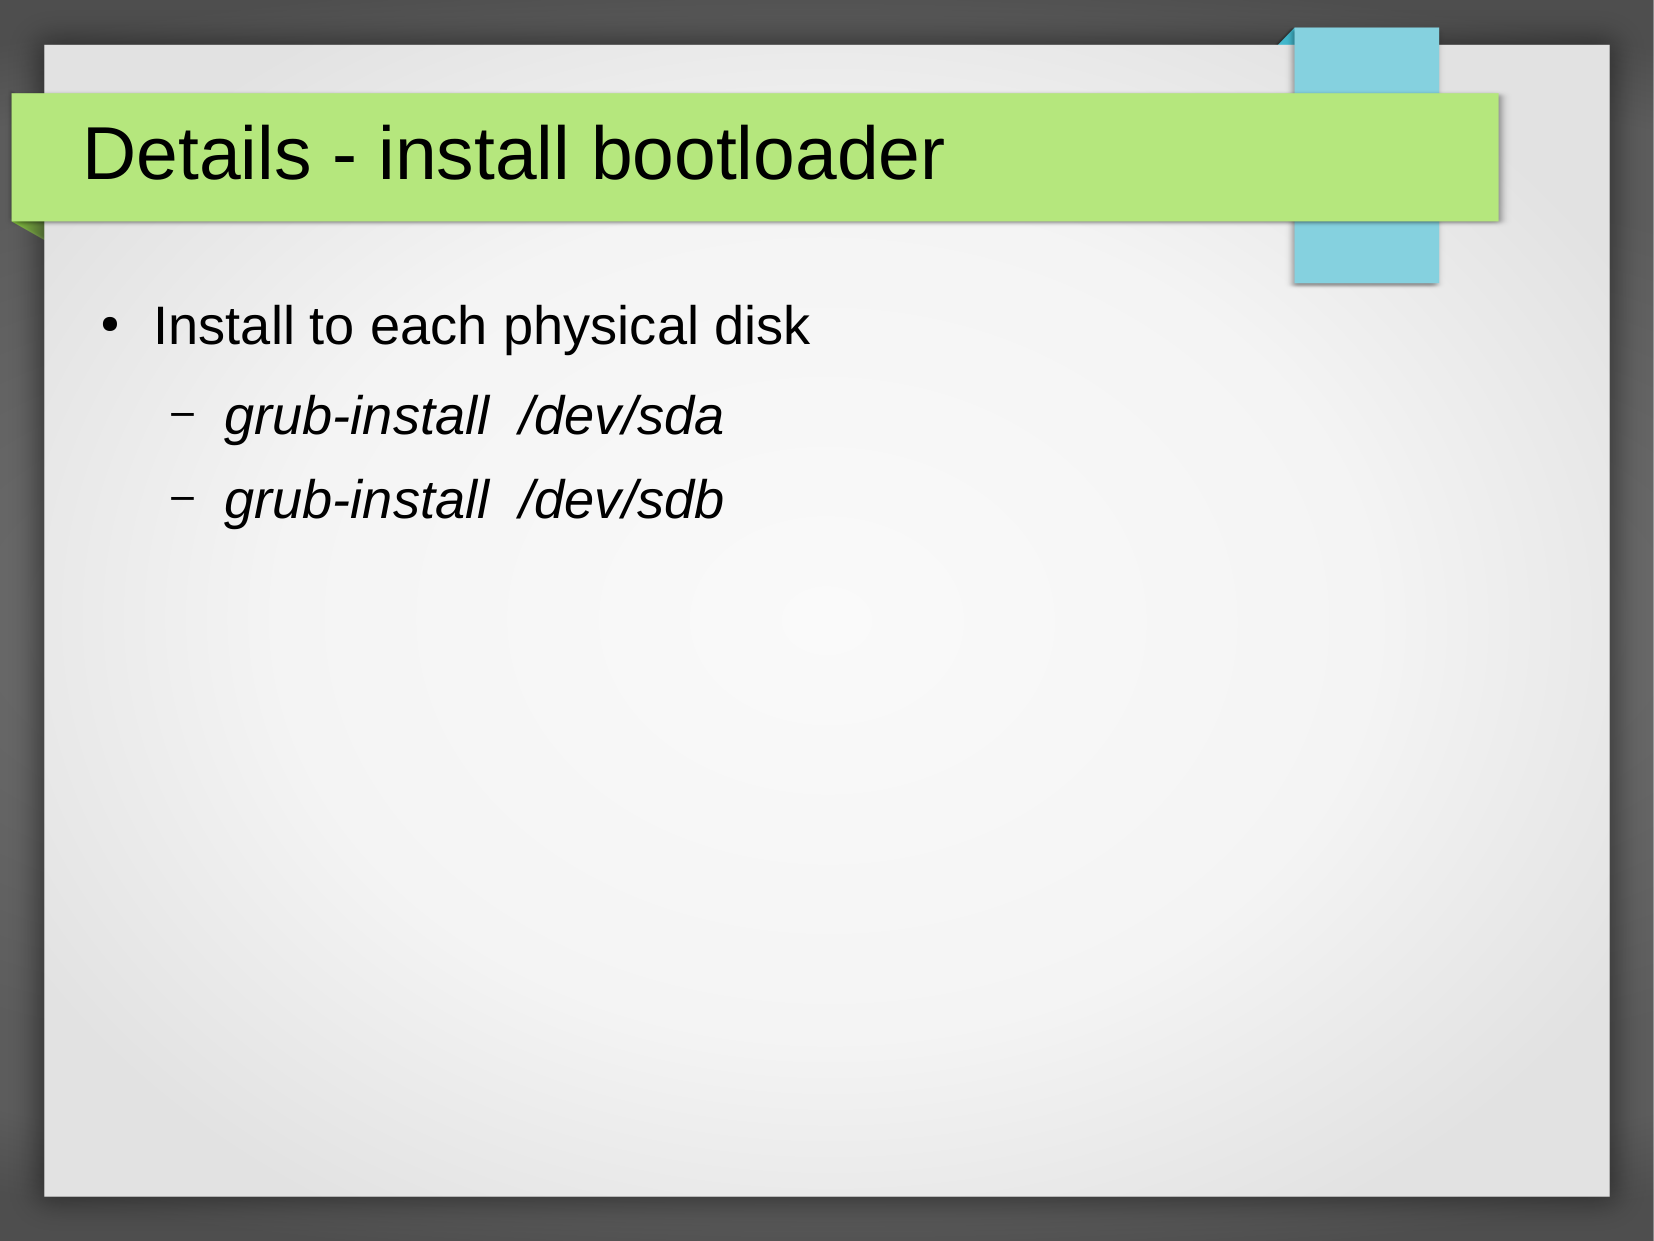

# Details - install bootloader
Install to each physical disk
grub-install /dev/sda
grub-install /dev/sdb